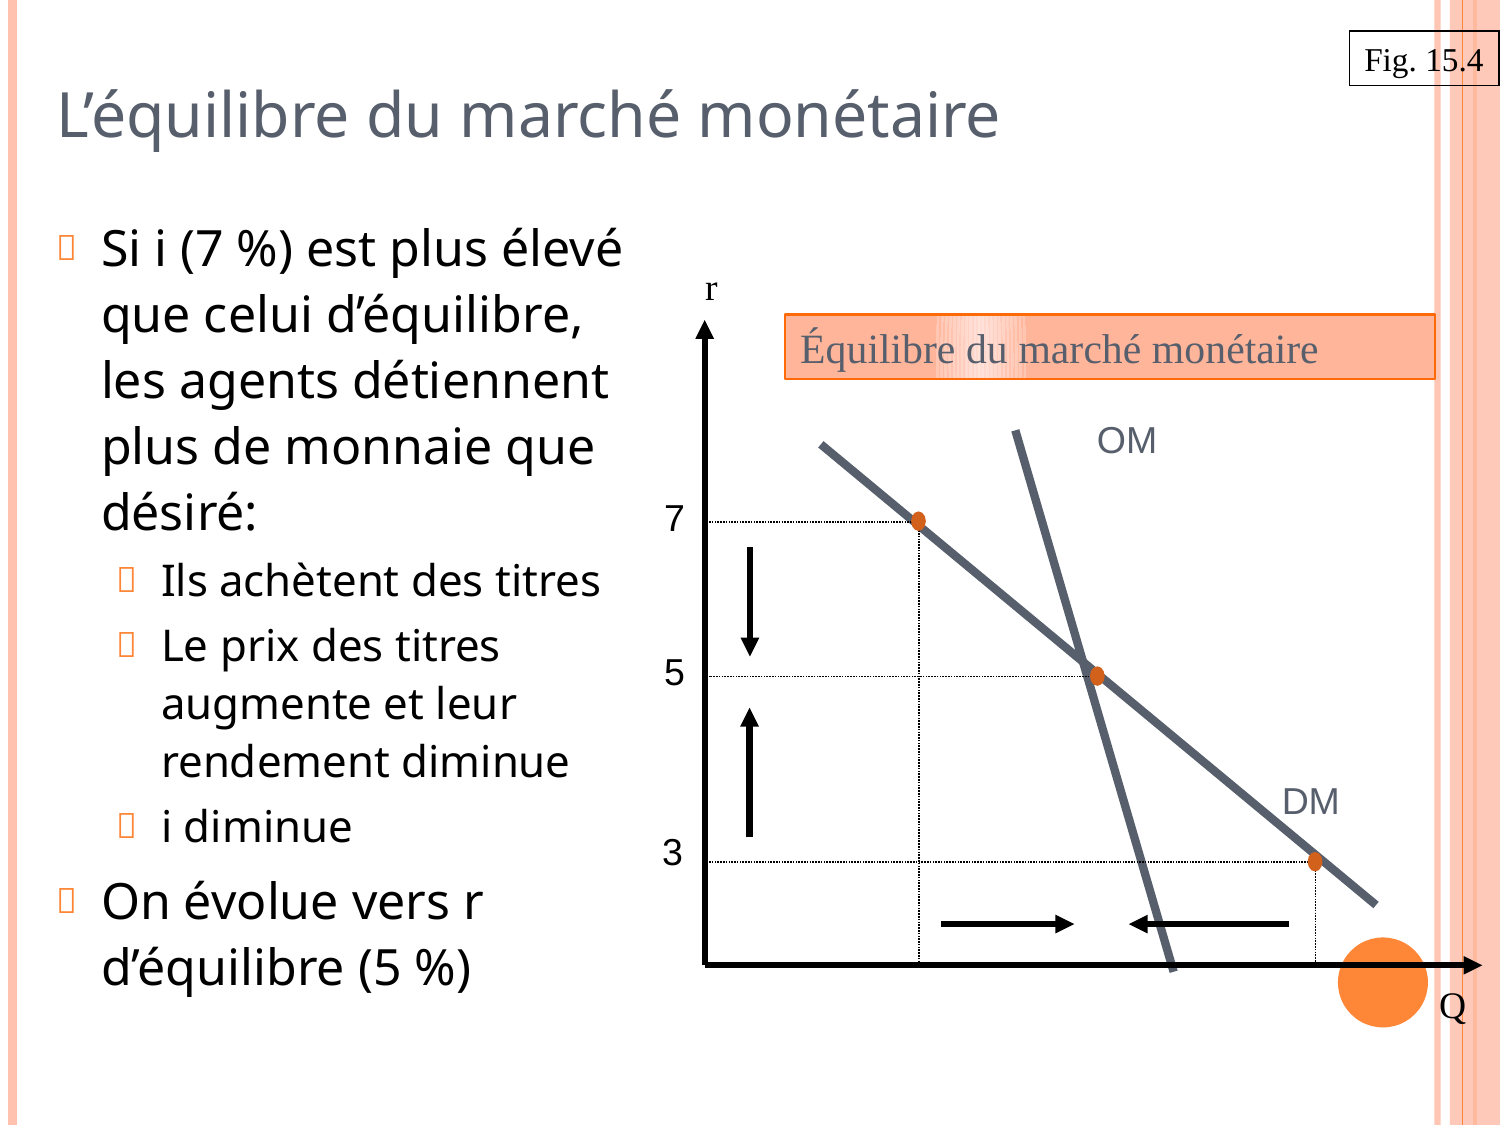

Fig. 15.4
L’équilibre du marché monétaire
Si i (7 %) est plus élevé que celui d’équilibre, les agents détiennent plus de monnaie que désiré:
Ils achètent des titres
Le prix des titres augmente et leur rendement diminue
i diminue
On évolue vers r d’équilibre (5 %)
r
Q
OM
7
5
DM
3
Équilibre du marché monétaire